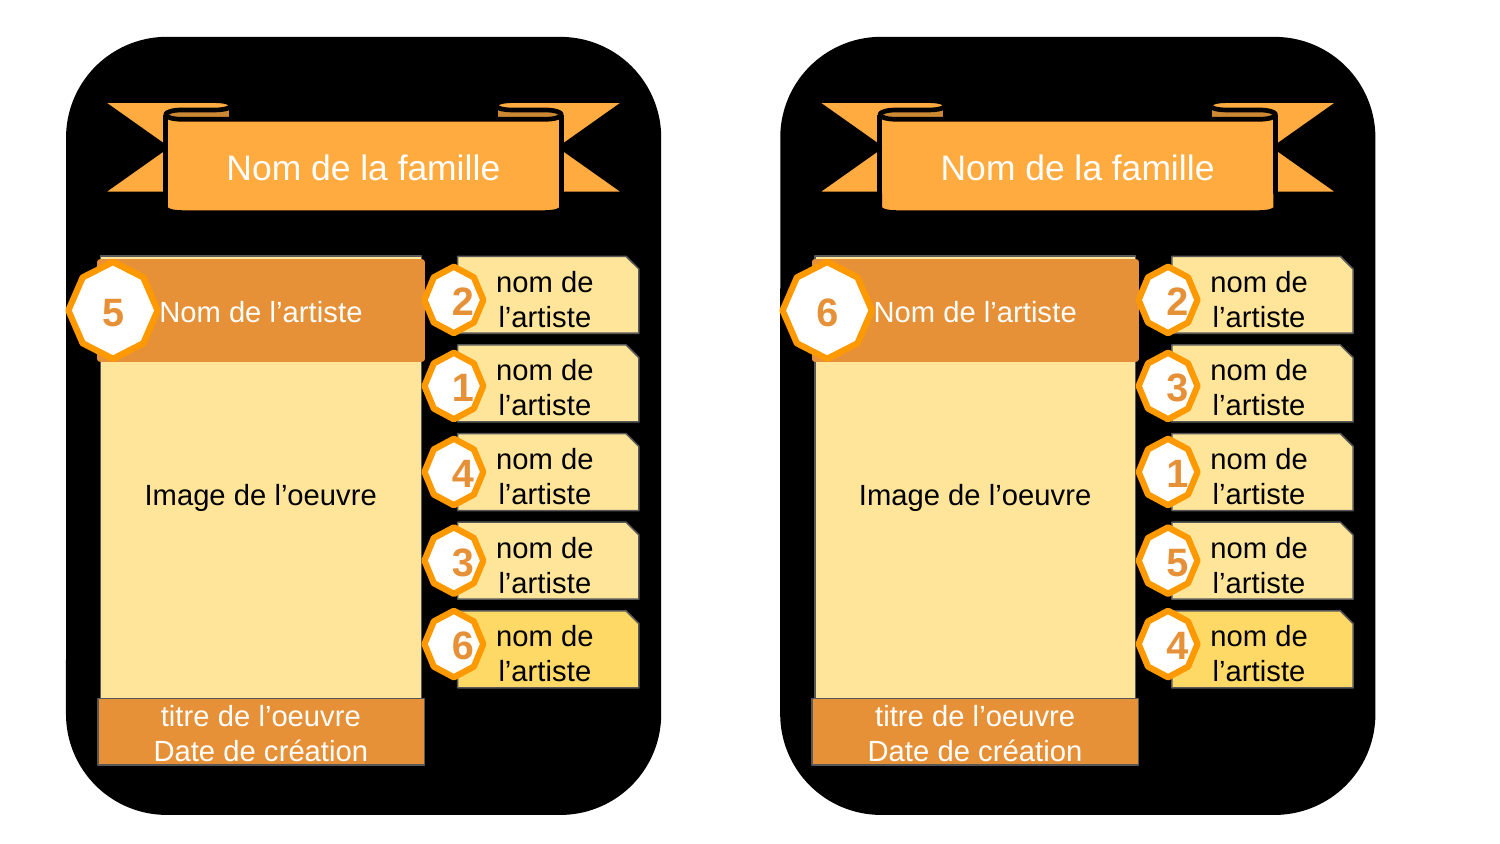

#
Nom de la famille
Nom de la famille
nom de l’artiste
nom de l’artiste
Image de l’oeuvre
Image de l’oeuvre
2
2
5
Nom de l’artiste
6
Nom de l’artiste
nom de l’artiste
nom de l’artiste
1
3
nom de l’artiste
nom de l’artiste
4
1
nom de l’artiste
nom de l’artiste
3
5
nom de l’artiste
nom de l’artiste
6
4
titre de l’oeuvre
Date de création
titre de l’oeuvre
Date de création